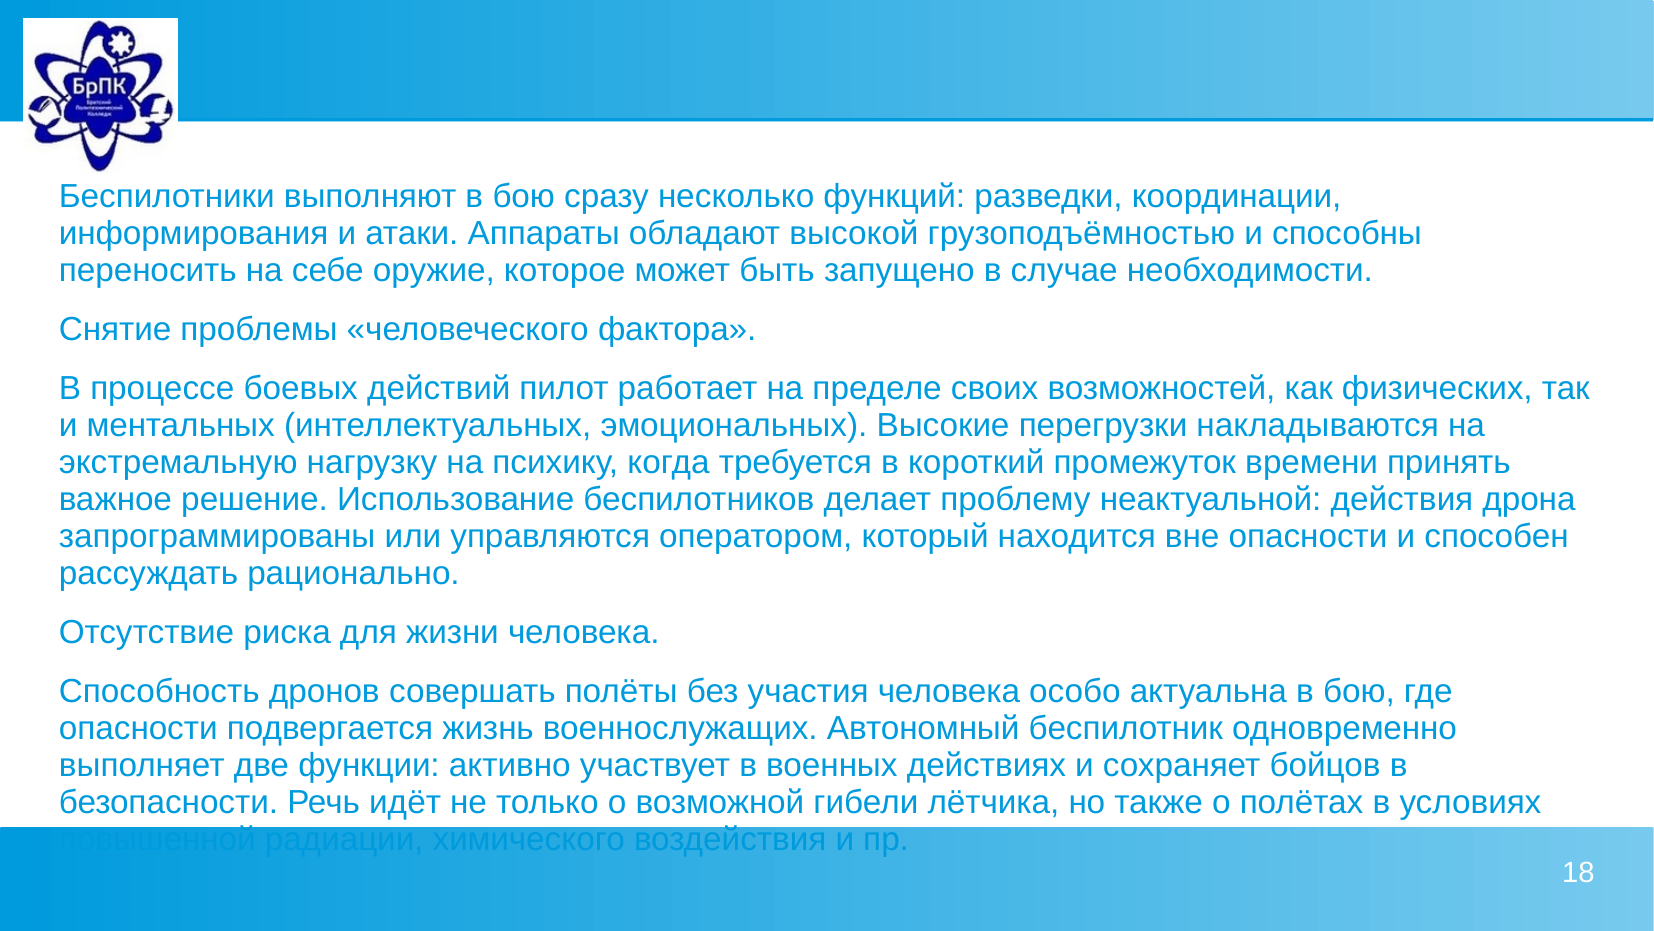

# Беспилотники выполняют в бою сразу несколько функций: разведки, координации, информирования и атаки. Аппараты обладают высокой грузоподъёмностью и способны переносить на себе оружие, которое может быть запущено в случае необходимости.
Снятие проблемы «человеческого фактора».
В процессе боевых действий пилот работает на пределе своих возможностей, как физических, так и ментальных (интеллектуальных, эмоциональных). Высокие перегрузки накладываются на экстремальную нагрузку на психику, когда требуется в короткий промежуток времени принять важное решение. Использование беспилотников делает проблему неактуальной: действия дрона запрограммированы или управляются оператором, который находится вне опасности и способен рассуждать рационально.
Отсутствие риска для жизни человека.
Способность дронов совершать полёты без участия человека особо актуальна в бою, где опасности подвергается жизнь военнослужащих. Автономный беспилотник одновременно выполняет две функции: активно участвует в военных действиях и сохраняет бойцов в безопасности. Речь идёт не только о возможной гибели лётчика, но также о полётах в условиях повышенной радиации, химического воздействия и пр.
18